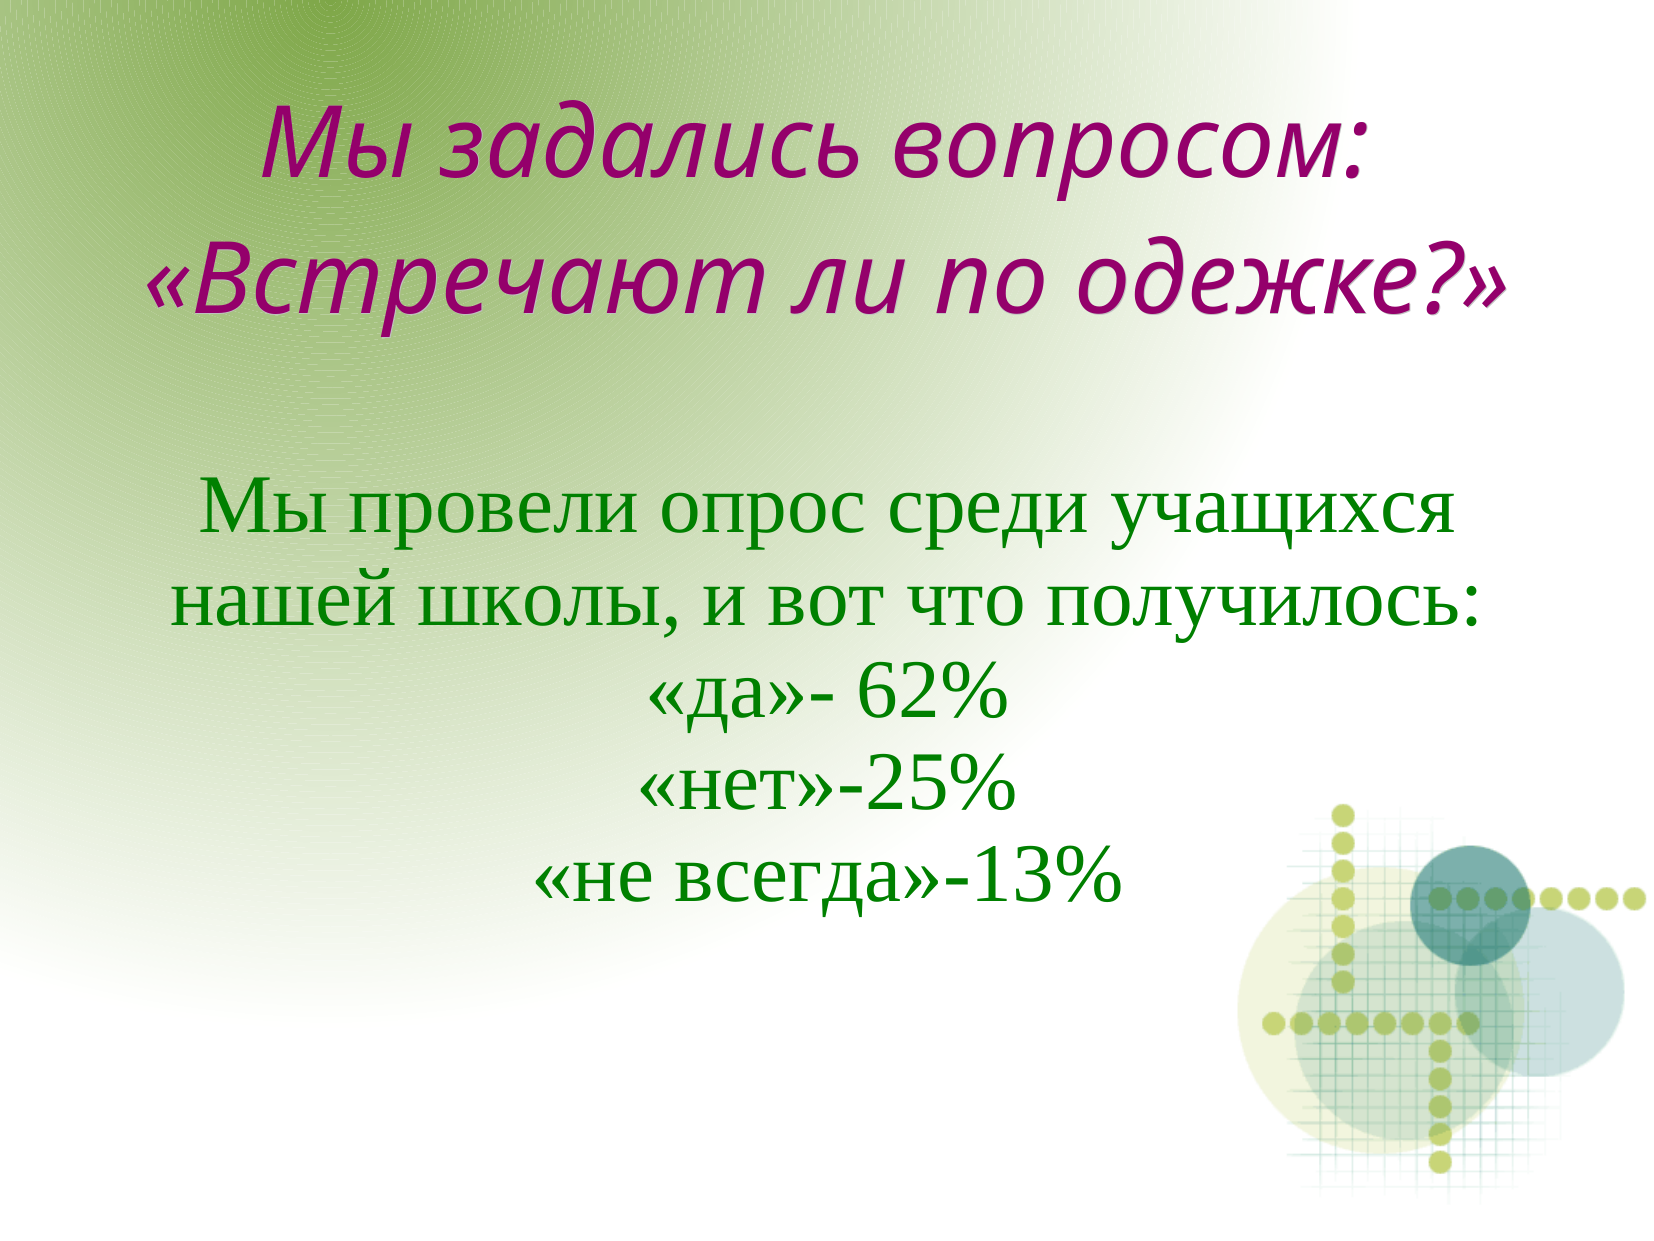

# Мы задались вопросом: «Встречают ли по одежке?»
Мы провели опрос среди учащихся нашей школы, и вот что получилось:
«да»- 62%
«нет»-25%
«не всегда»-13%